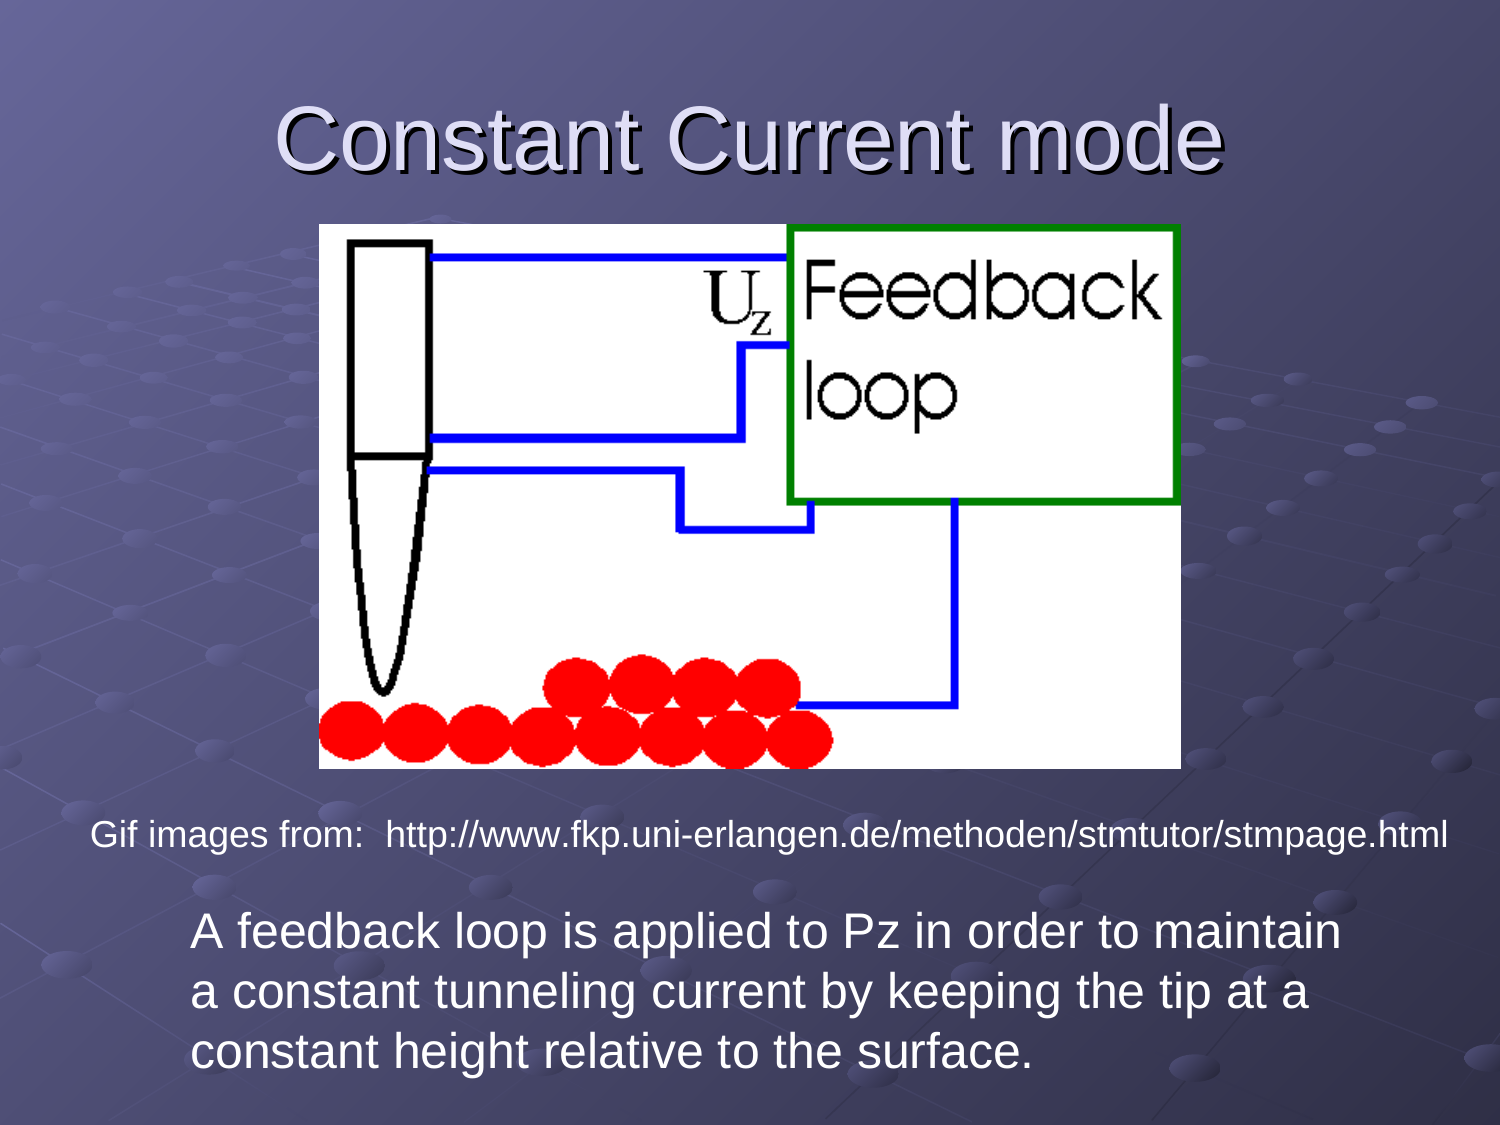

# Constant Current mode
Gif images from: http://www.fkp.uni-erlangen.de/methoden/stmtutor/stmpage.html
A feedback loop is applied to Pz in order to maintain
a constant tunneling current by keeping the tip at a
constant height relative to the surface.